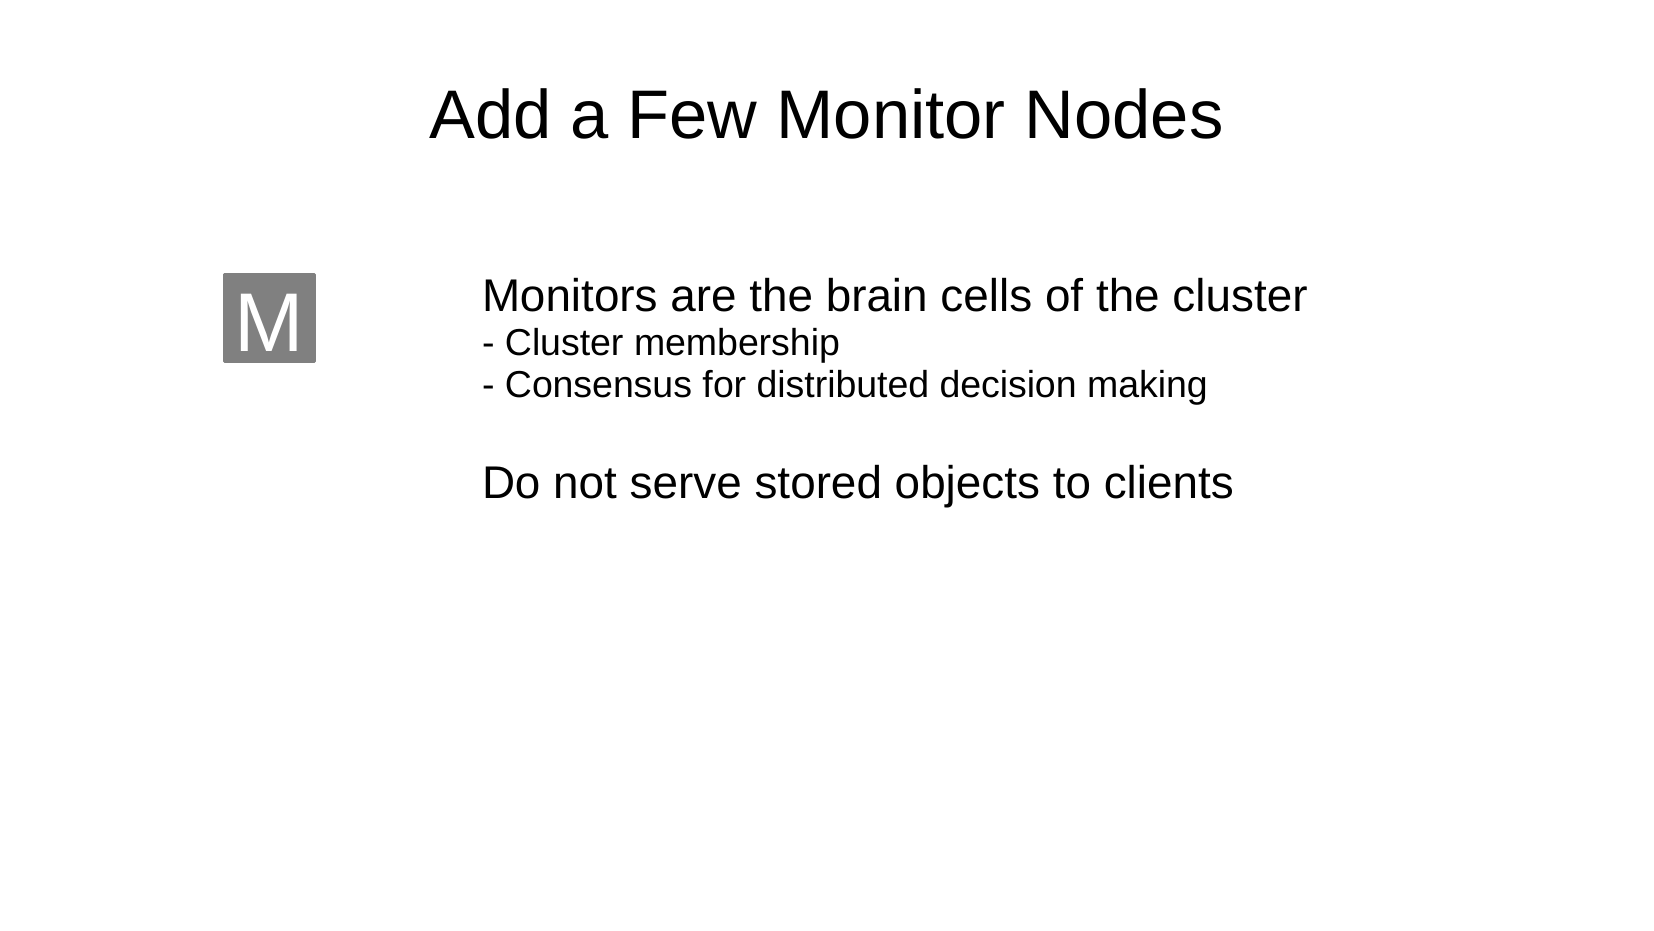

# Add a Few Monitor Nodes
Monitors are the brain cells of the cluster
- Cluster membership
- Consensus for distributed decision making
Do not serve stored objects to clients
M